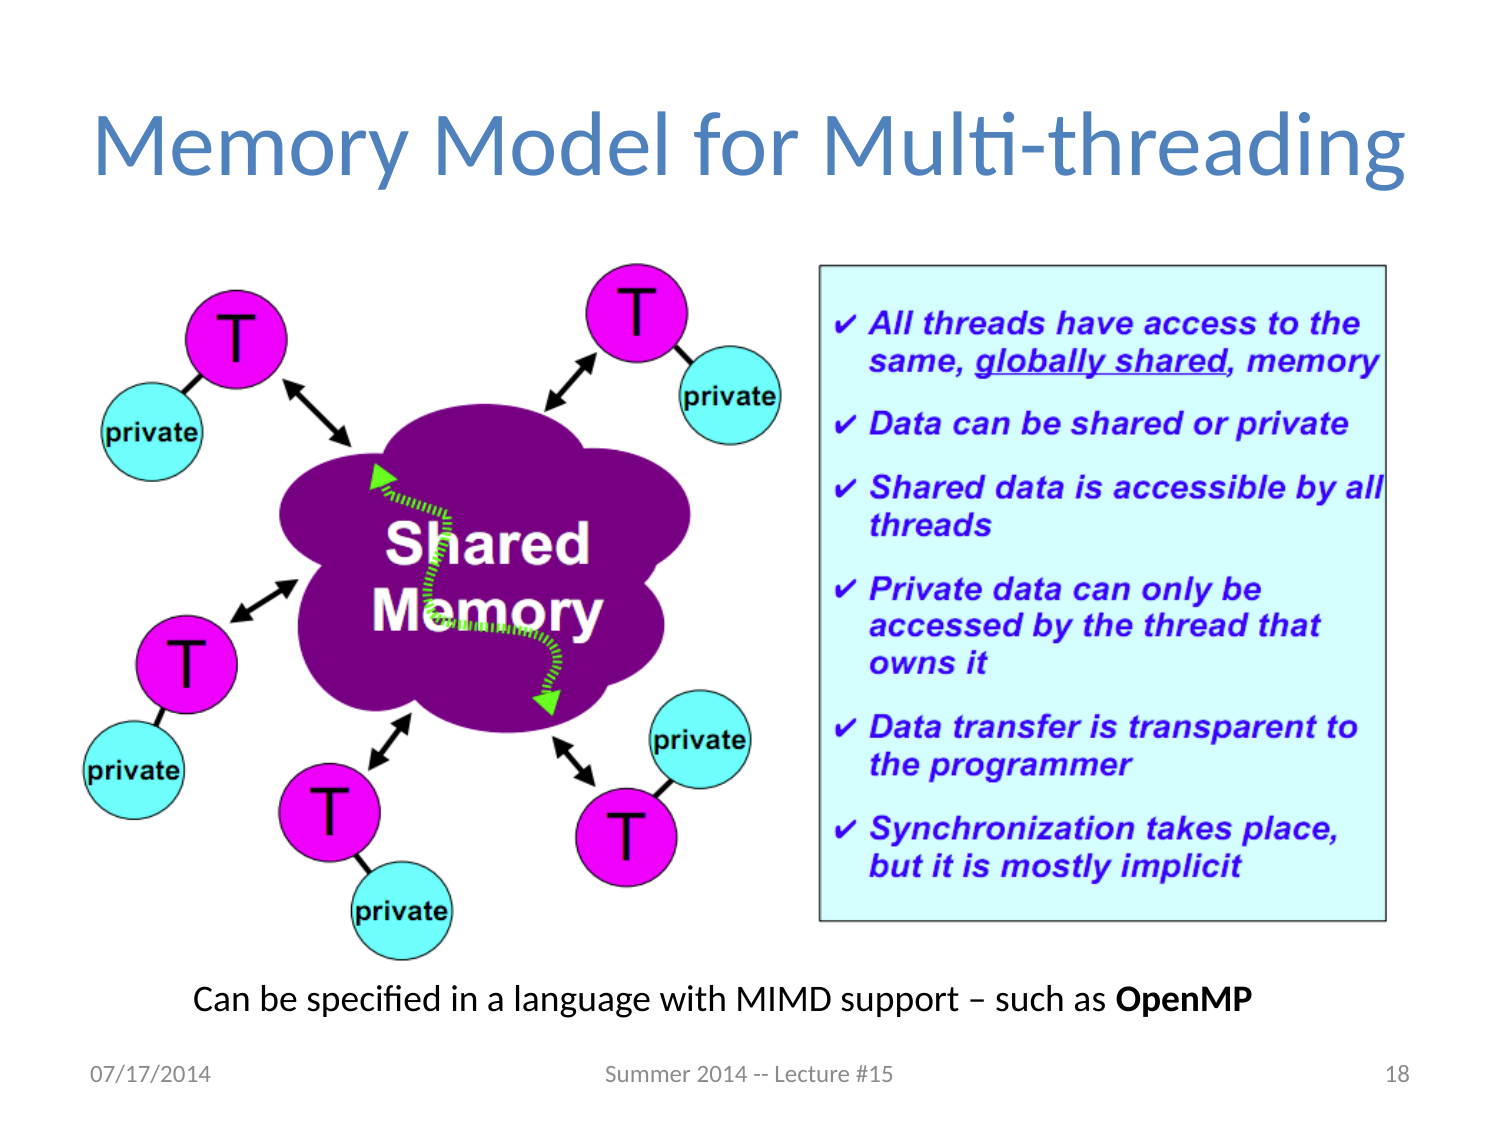

# Memory Model for Multi-threading
Can be specified in a language with MIMD support – such as OpenMP
07/17/2014
Summer 2014 -- Lecture #15